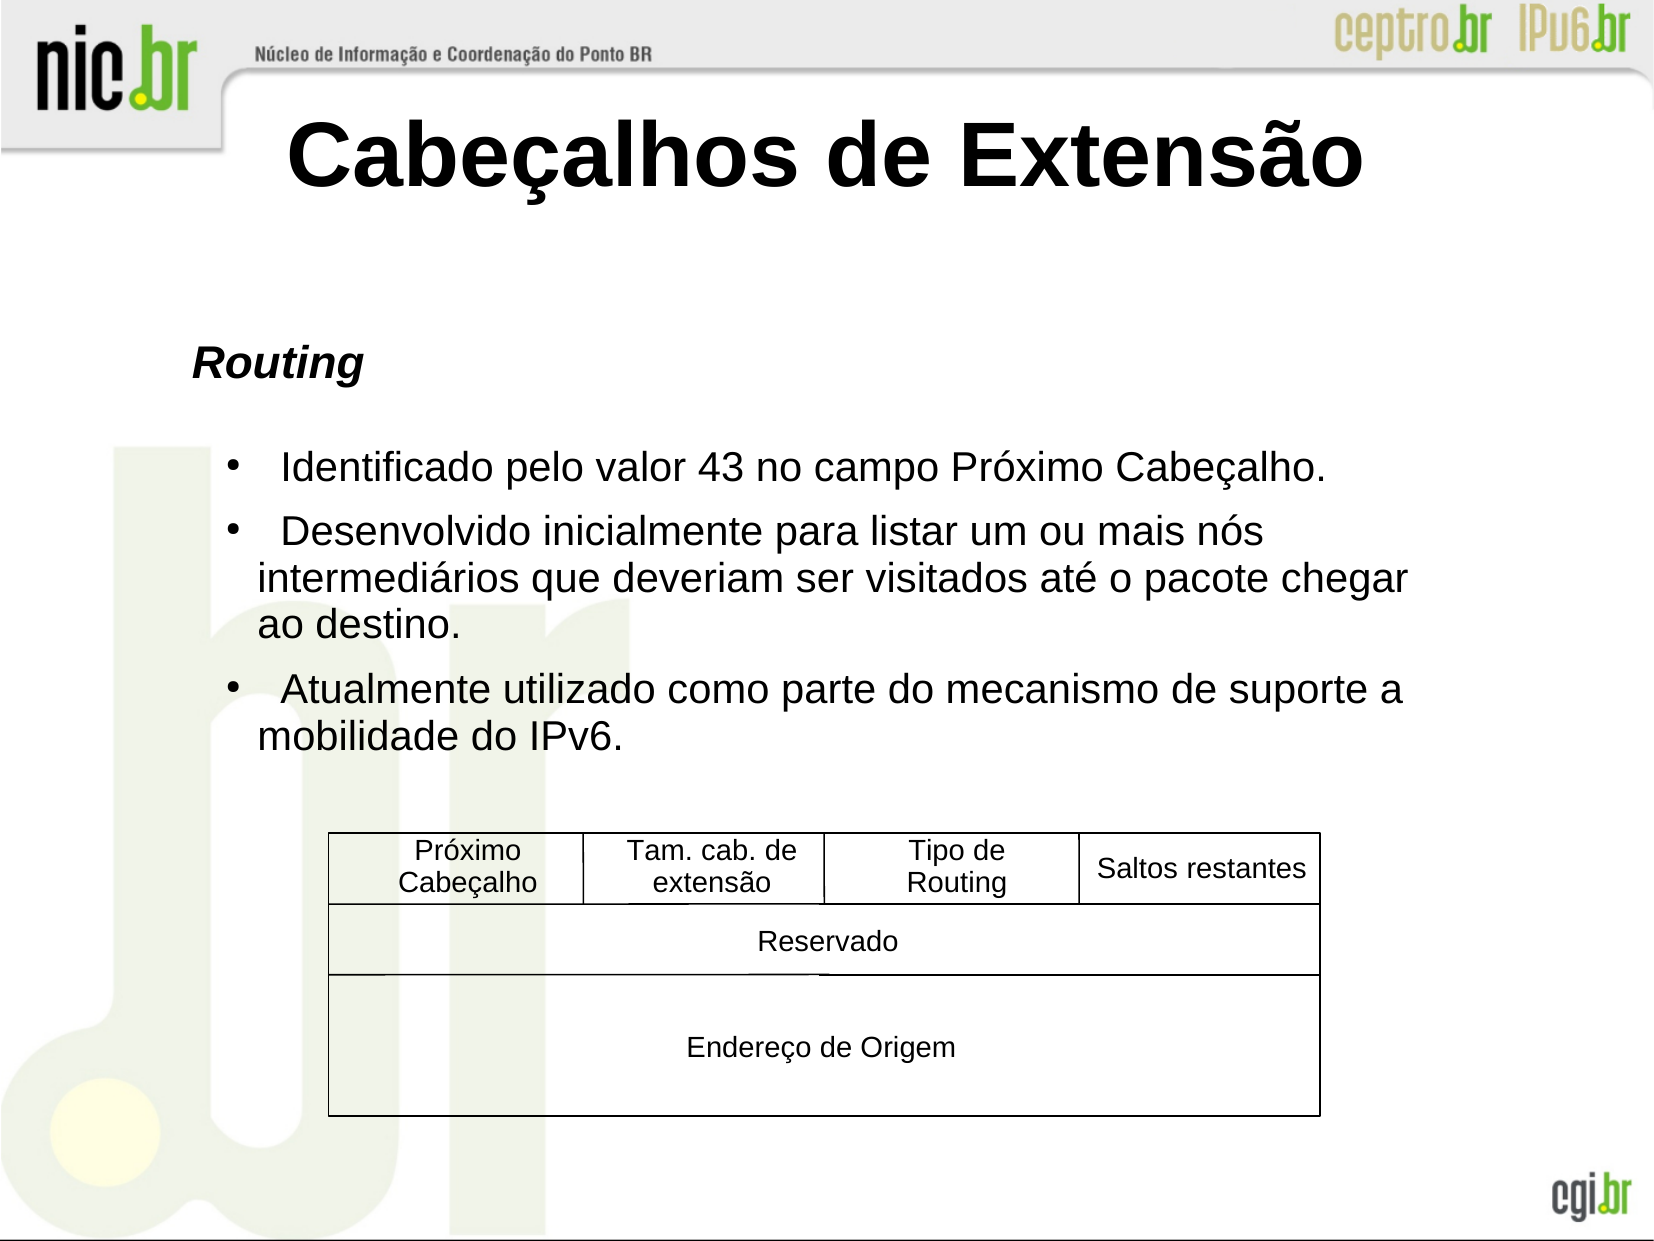

Cabeçalhos de Extensão
Routing
 Identificado pelo valor 43 no campo Próximo Cabeçalho.
 Desenvolvido inicialmente para listar um ou mais nós intermediários que deveriam ser visitados até o pacote chegar ao destino.
 Atualmente utilizado como parte do mecanismo de suporte a mobilidade do IPv6.
Próximo
Cabeçalho
Tipo de Routing
Tam. cab. de
extensão
Saltos restantes
Reservado
Endereço de Origem